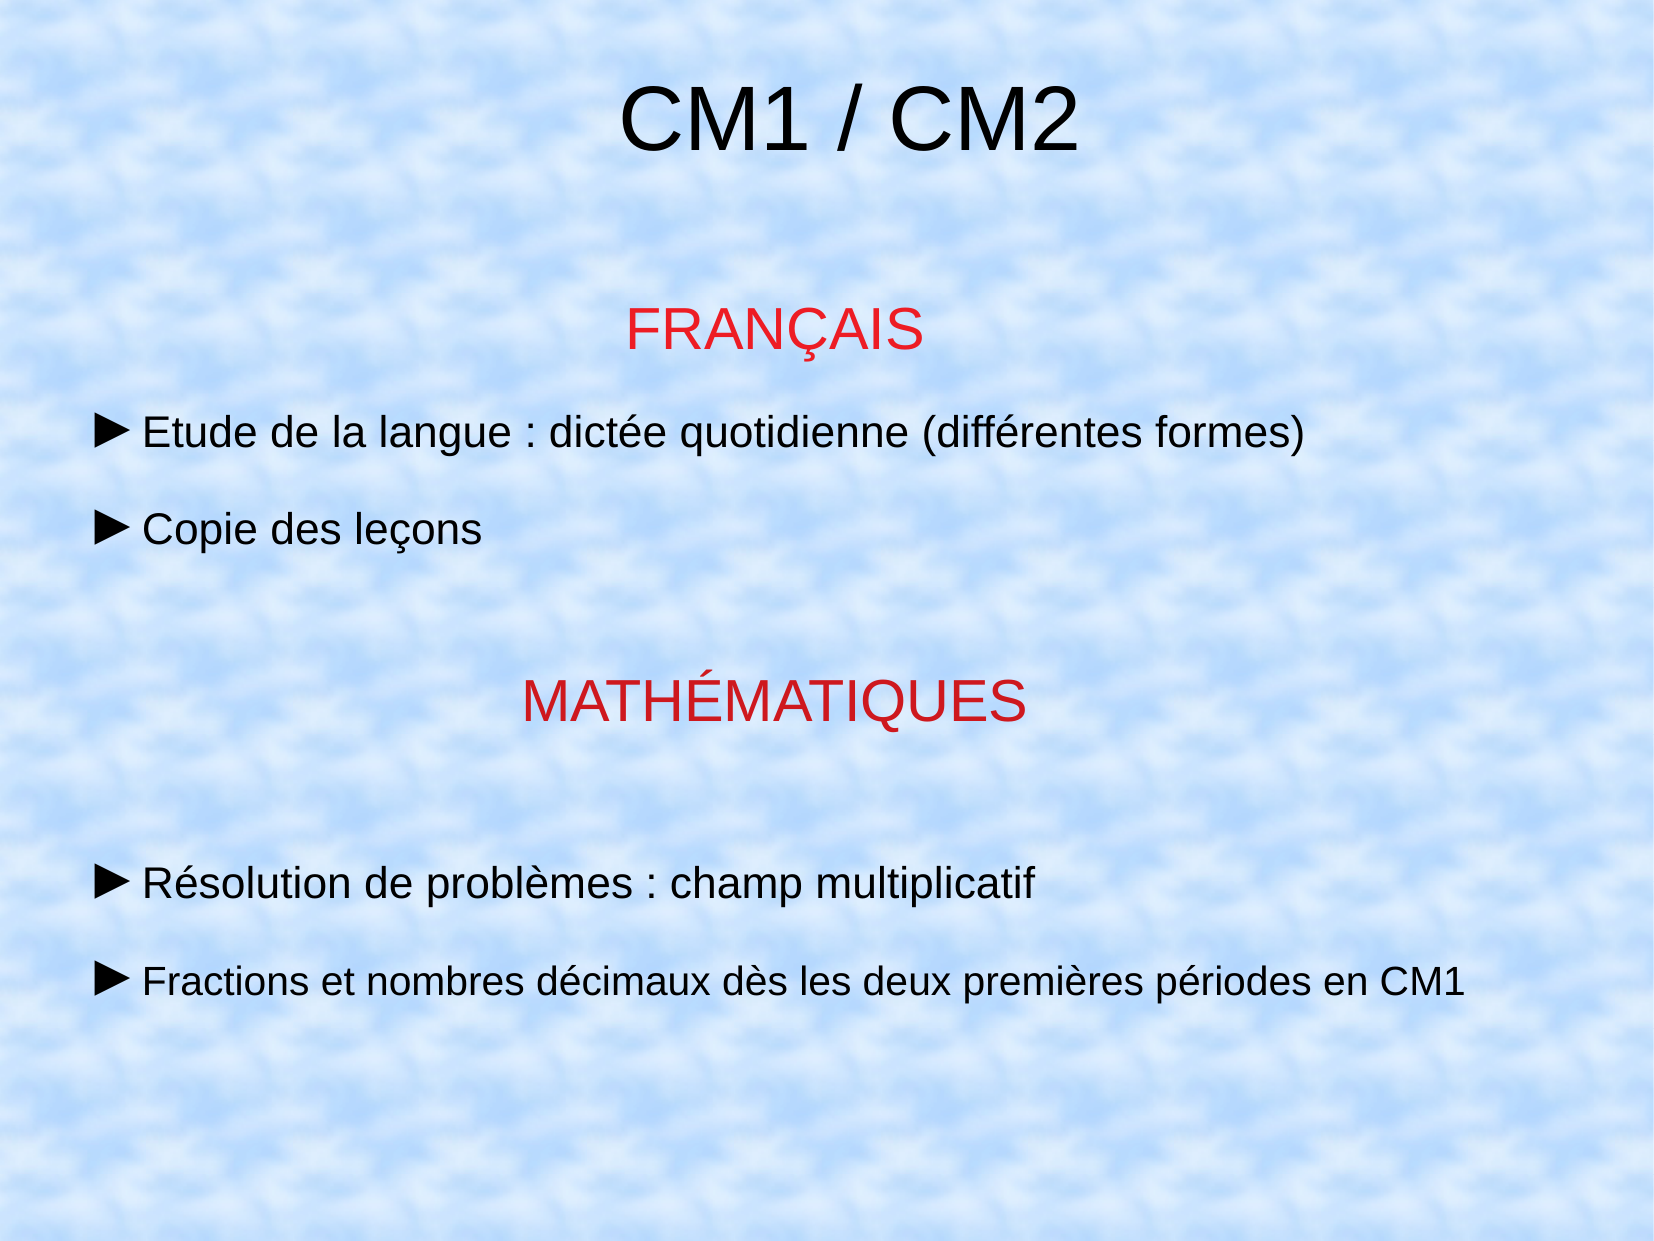

CM1 / CM2
#
FRANÇAIS
►Etude de la langue : dictée quotidienne (différentes formes)
►Copie des leçons
MATHÉMATIQUES
►Résolution de problèmes : champ multiplicatif
►Fractions et nombres décimaux dès les deux premières périodes en CM1